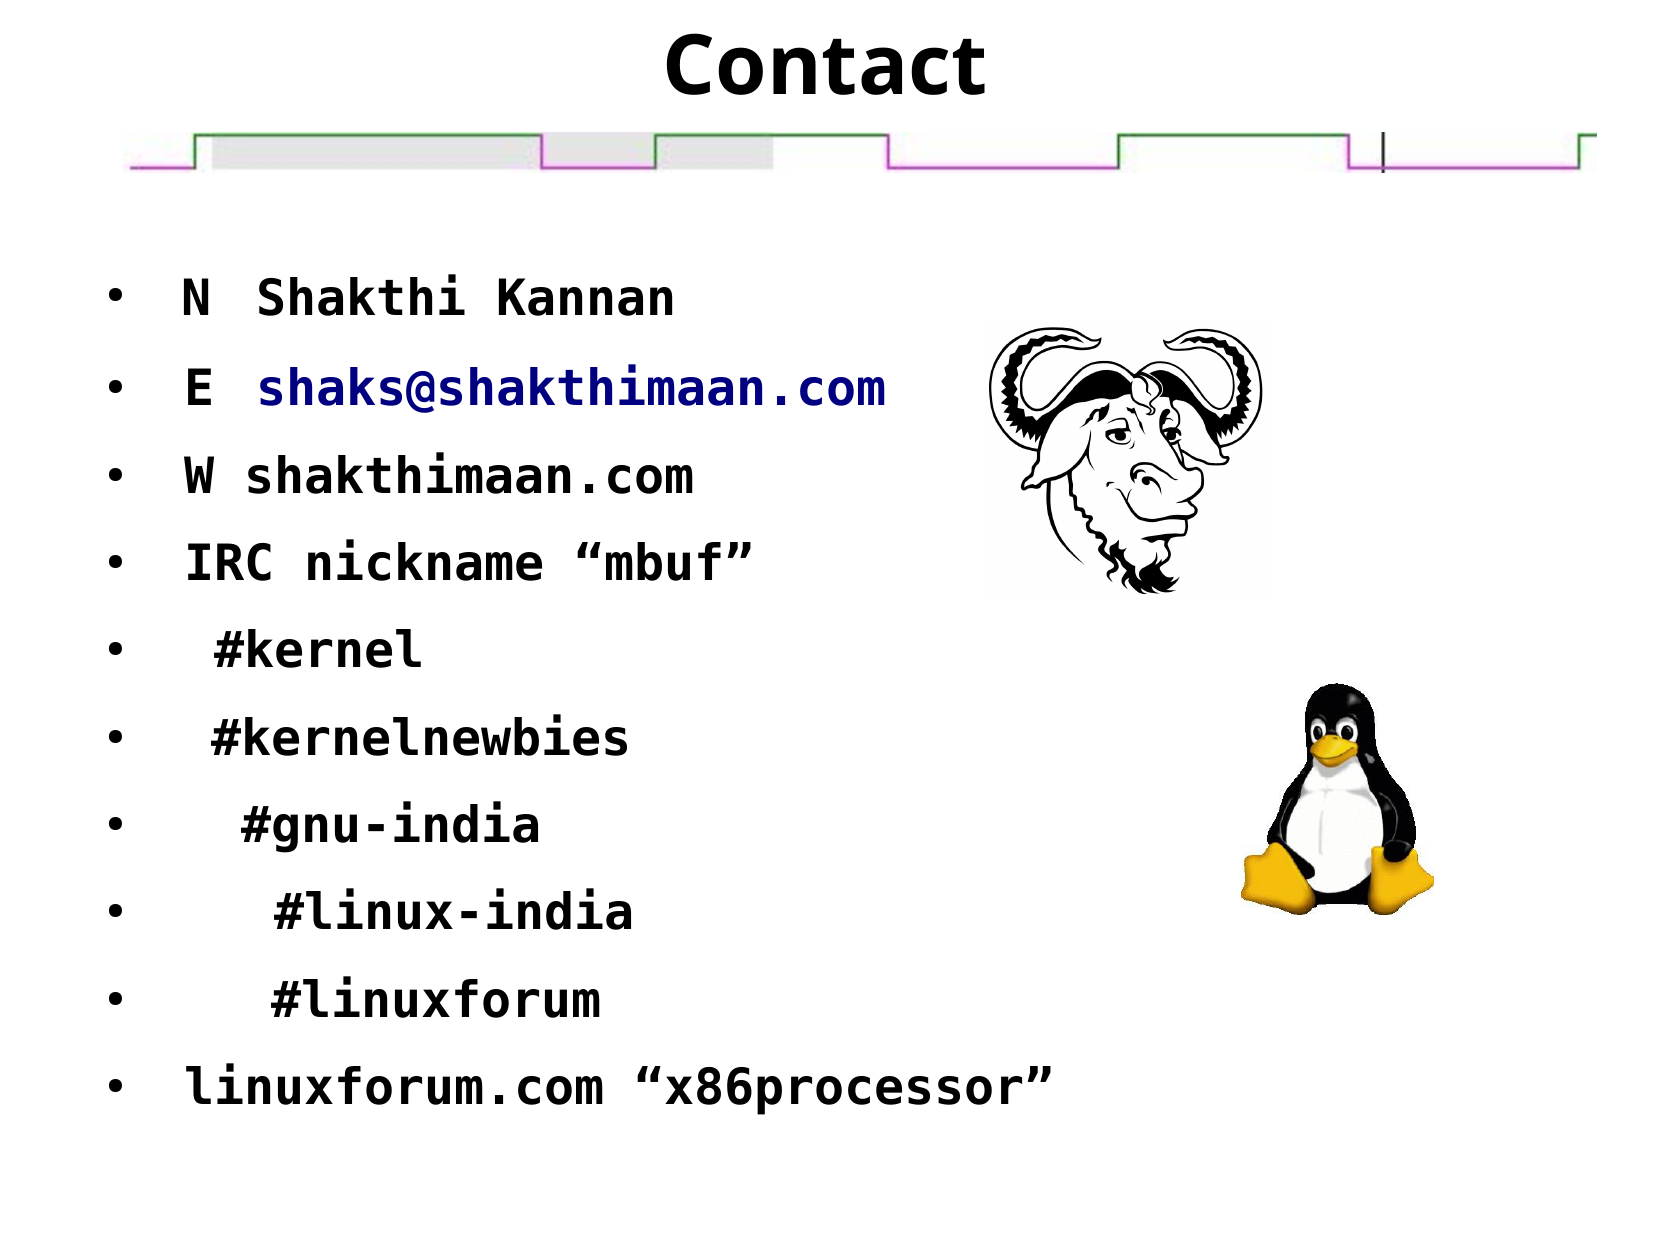

Contact
 	N	Shakthi Kannan
 E	shaks@shakthimaan.com
 W shakthimaan.com
 IRC nickname “mbuf”
 #kernel
	 #kernelnewbies
	 #gnu-india
 #linux-india
	 #linuxforum
 linuxforum.com “x86processor”